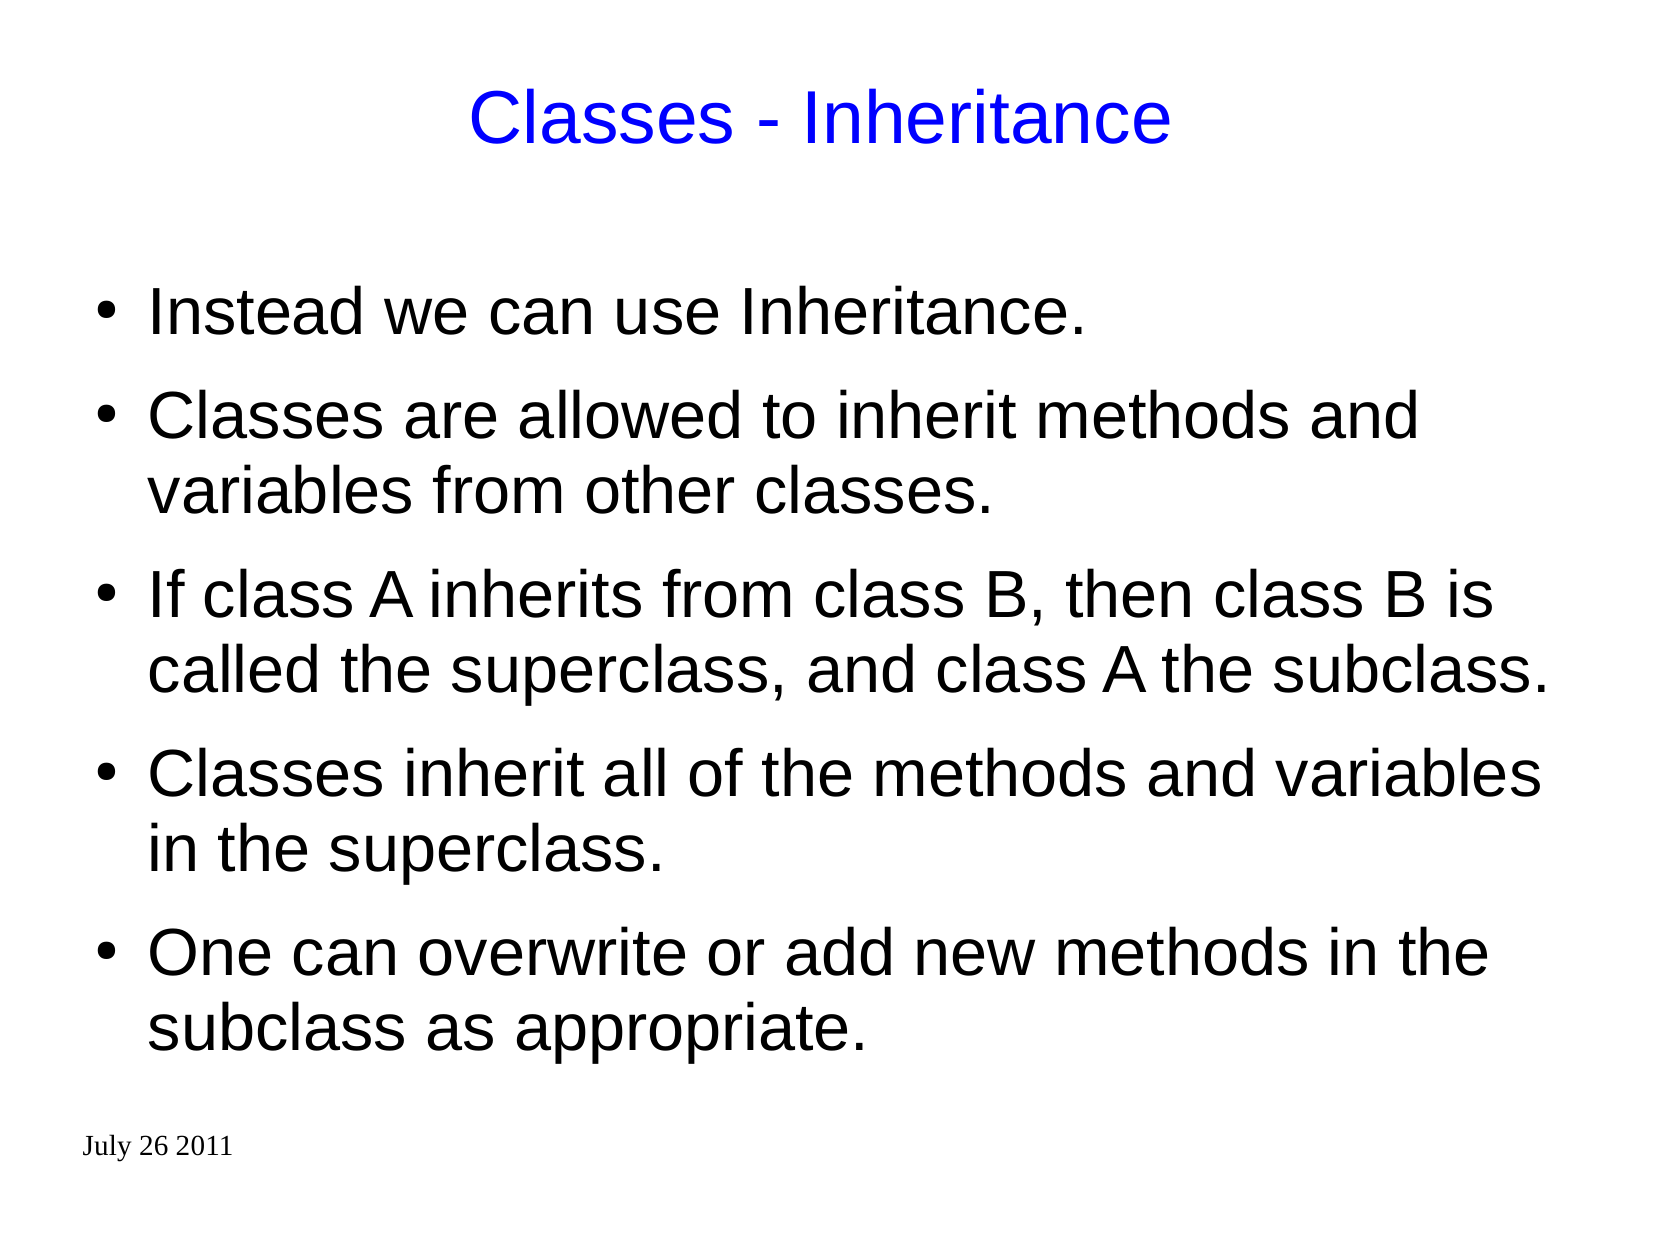

# Classes - Inheritance
Instead we can use Inheritance.
Classes are allowed to inherit methods and variables from other classes.
If class A inherits from class B, then class B is called the superclass, and class A the subclass.
Classes inherit all of the methods and variables in the superclass.
One can overwrite or add new methods in the subclass as appropriate.
July 26 2011